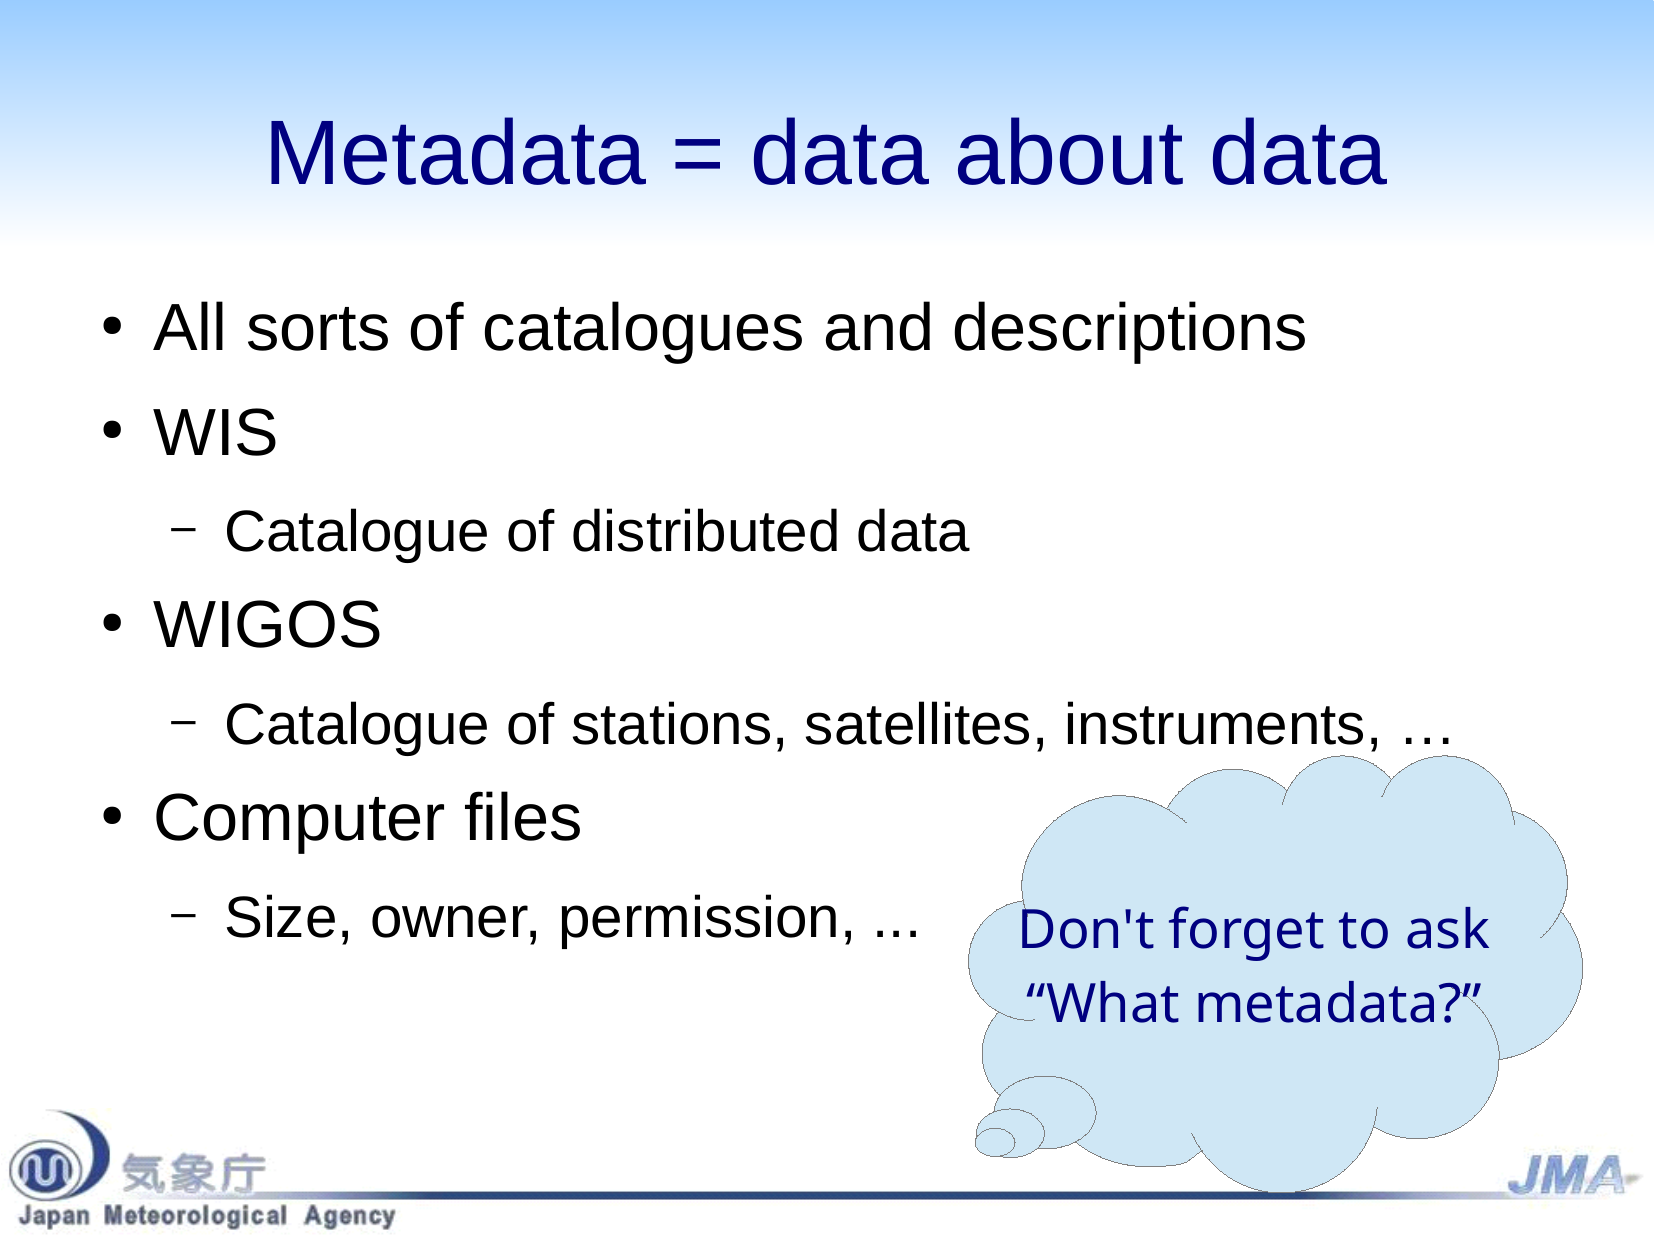

# Metadata = data about data
All sorts of catalogues and descriptions
WIS
Catalogue of distributed data
WIGOS
Catalogue of stations, satellites, instruments, …
Computer files
Size, owner, permission, ...
Don't forget to ask
“What metadata?”